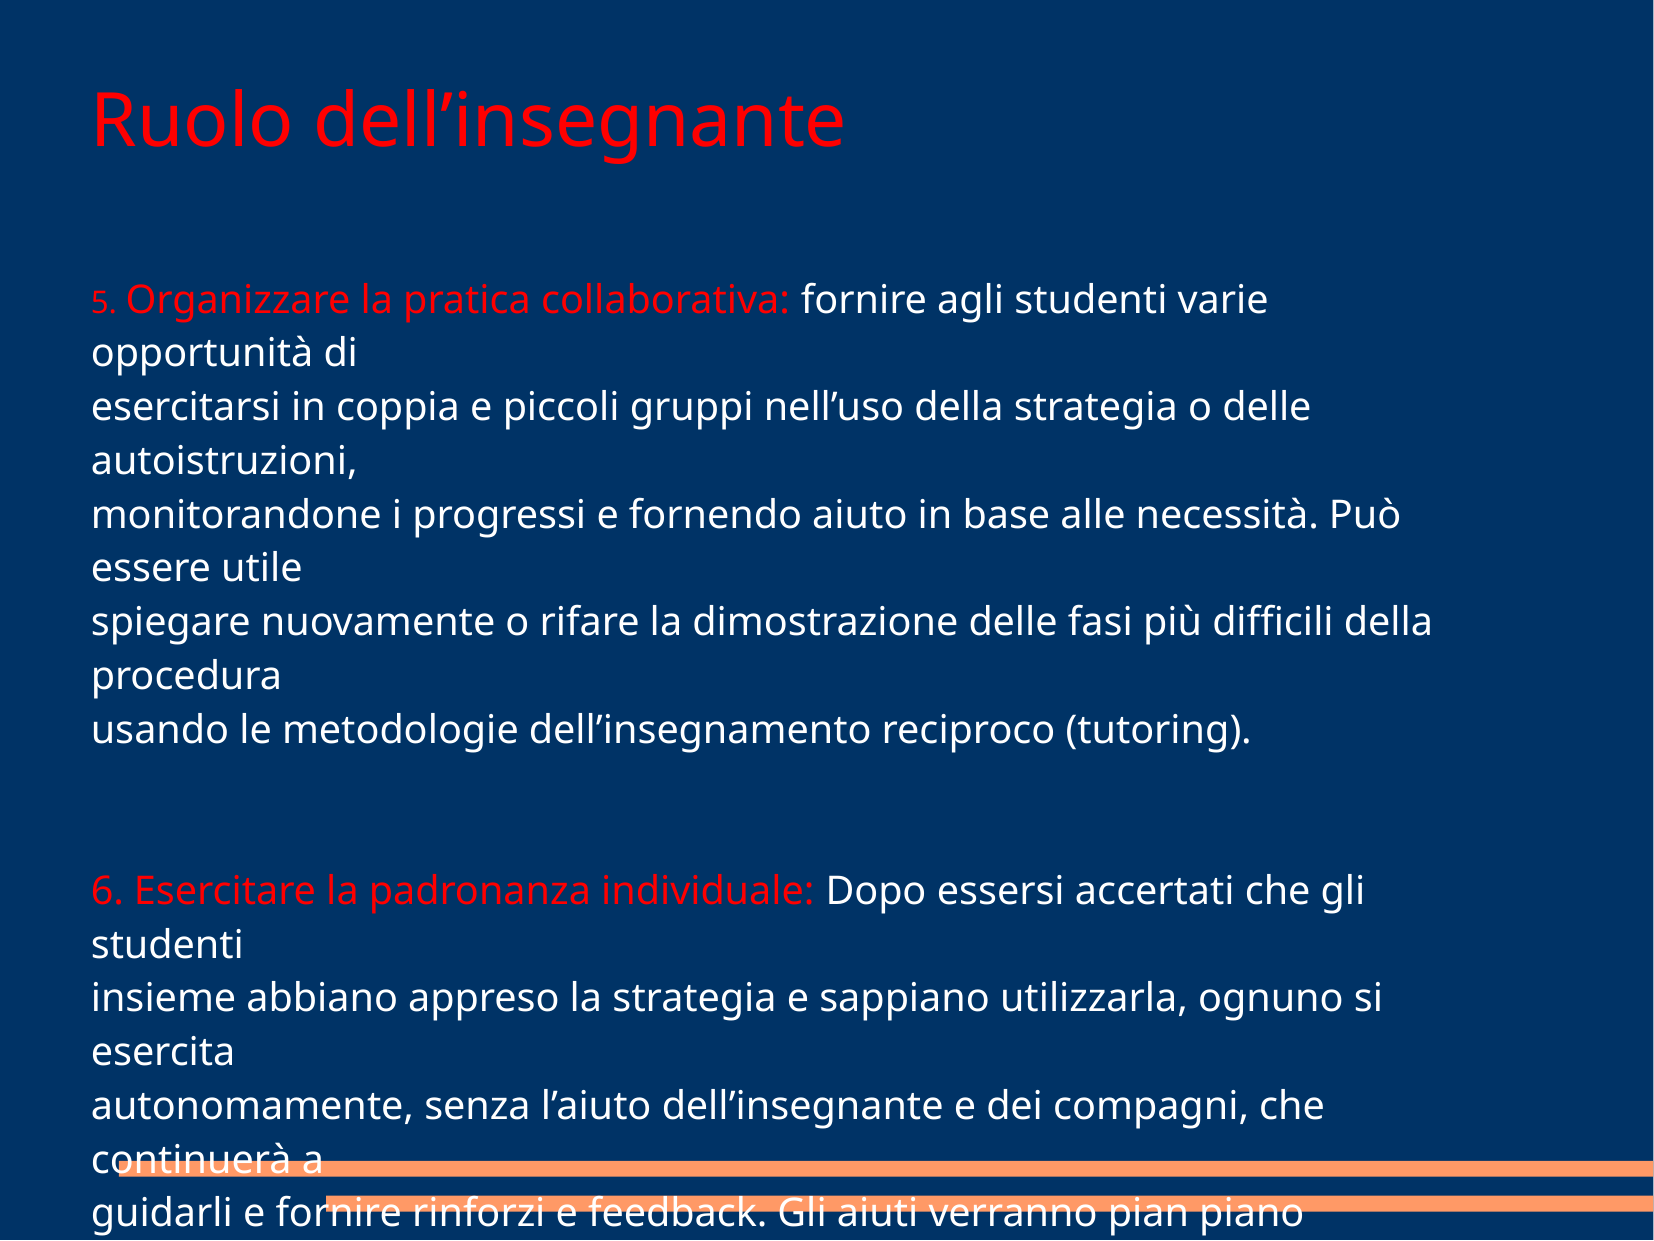

Ruolo dell’insegnante
5. Organizzare la pratica collaborativa: fornire agli studenti varie opportunità di
esercitarsi in coppia e piccoli gruppi nell’uso della strategia o delle autoistruzioni,
monitorandone i progressi e fornendo aiuto in base alle necessità. Può essere utile
spiegare nuovamente o rifare la dimostrazione delle fasi più difficili della procedura
usando le metodologie dell’insegnamento reciproco (tutoring).
6. Esercitare la padronanza individuale: Dopo essersi accertati che gli studenti
insieme abbiano appreso la strategia e sappiano utilizzarla, ognuno si esercita
autonomamente, senza l’aiuto dell’insegnante e dei compagni, che continuerà a
guidarli e fornire rinforzi e feedback. Gli aiuti verranno pian piano attenuati finché tutti
gli studenti non saranno in grado di usare la strategia senza bisogno di alcun
Suggerimento.
7. Promuovere la generalizzazione: Riflettere e discutere con i ragazzi (insieme o nel
piccolo gruppo) ogni qual volta si presenti una situazione in cui sia opportuno
applicare le strategie imparate. Inoltre, durante le esercitazioni, fornire agli studenti
diversi tipi di materiali, cosicché possano imparare ad usare la strategia in modo
flessibile, in diversi contesti.